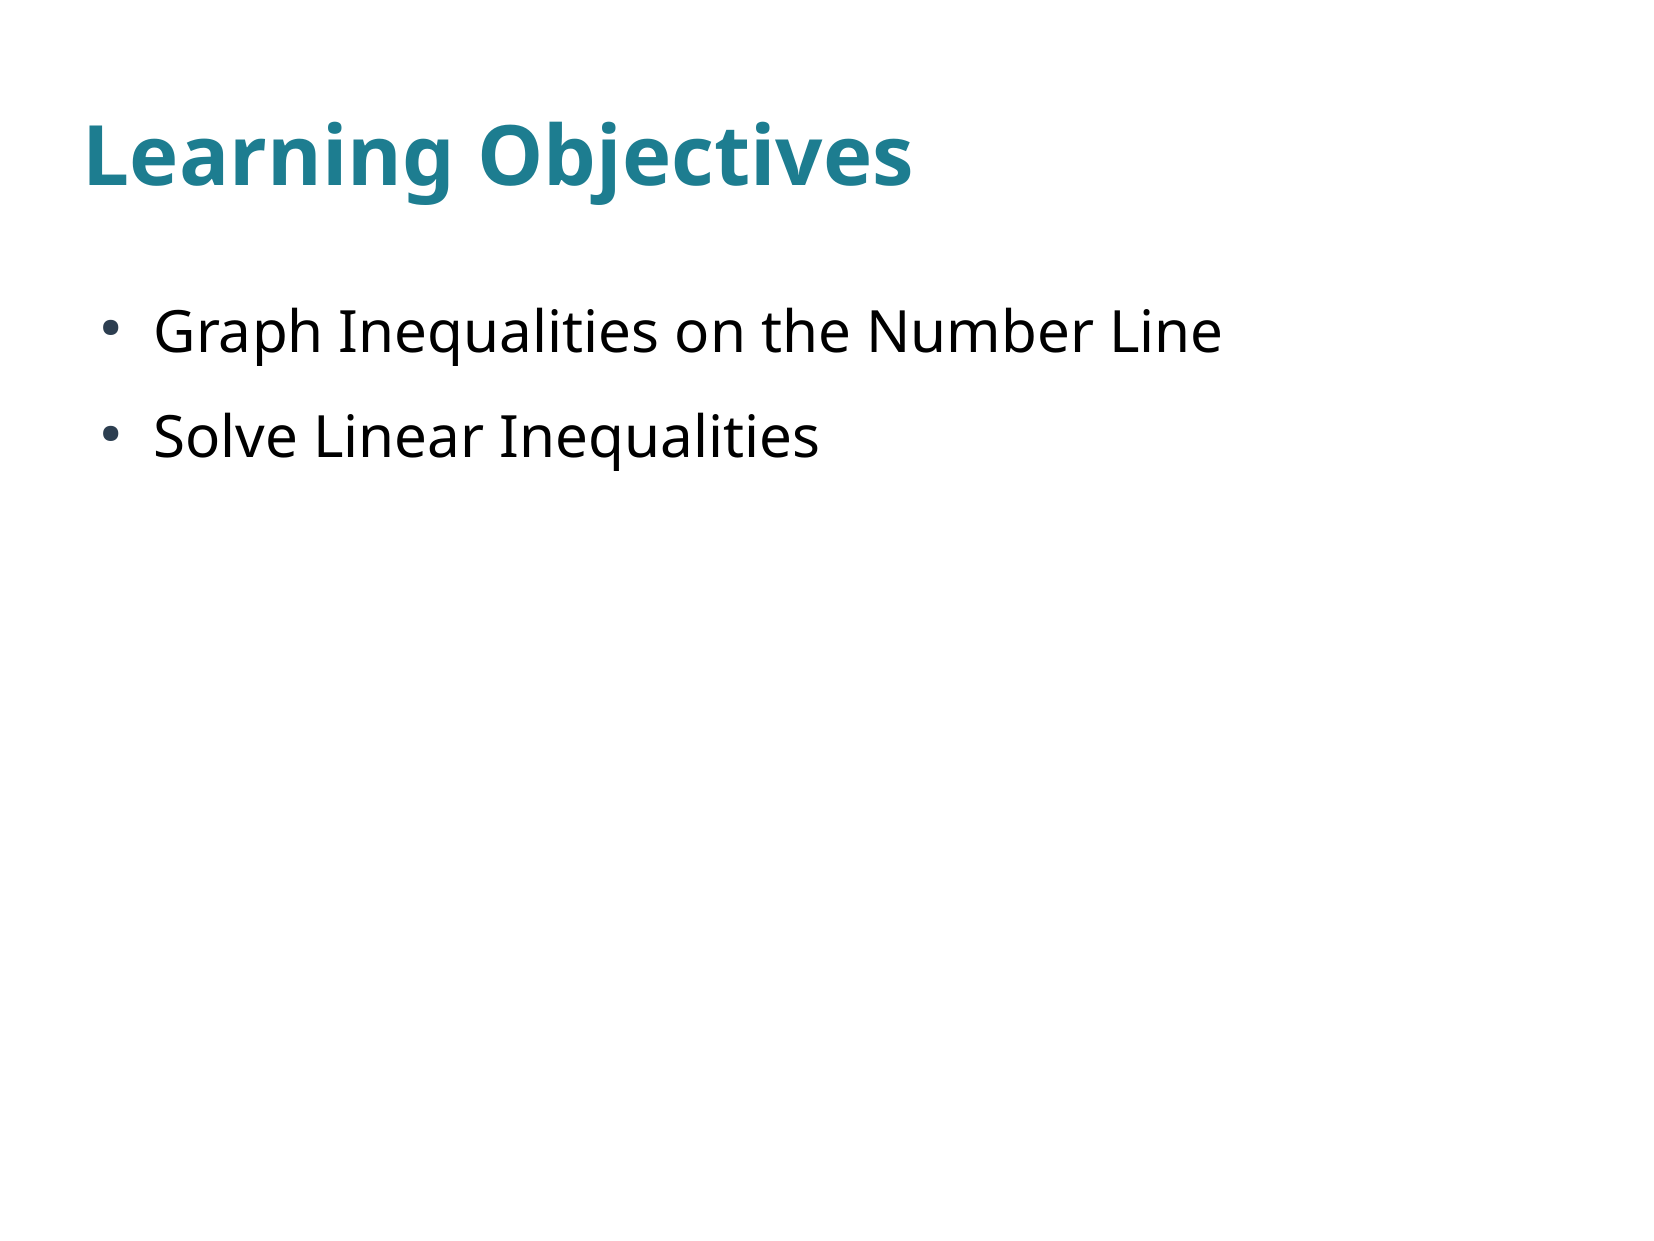

# Learning Objectives
Graph Inequalities on the Number Line
Solve Linear Inequalities